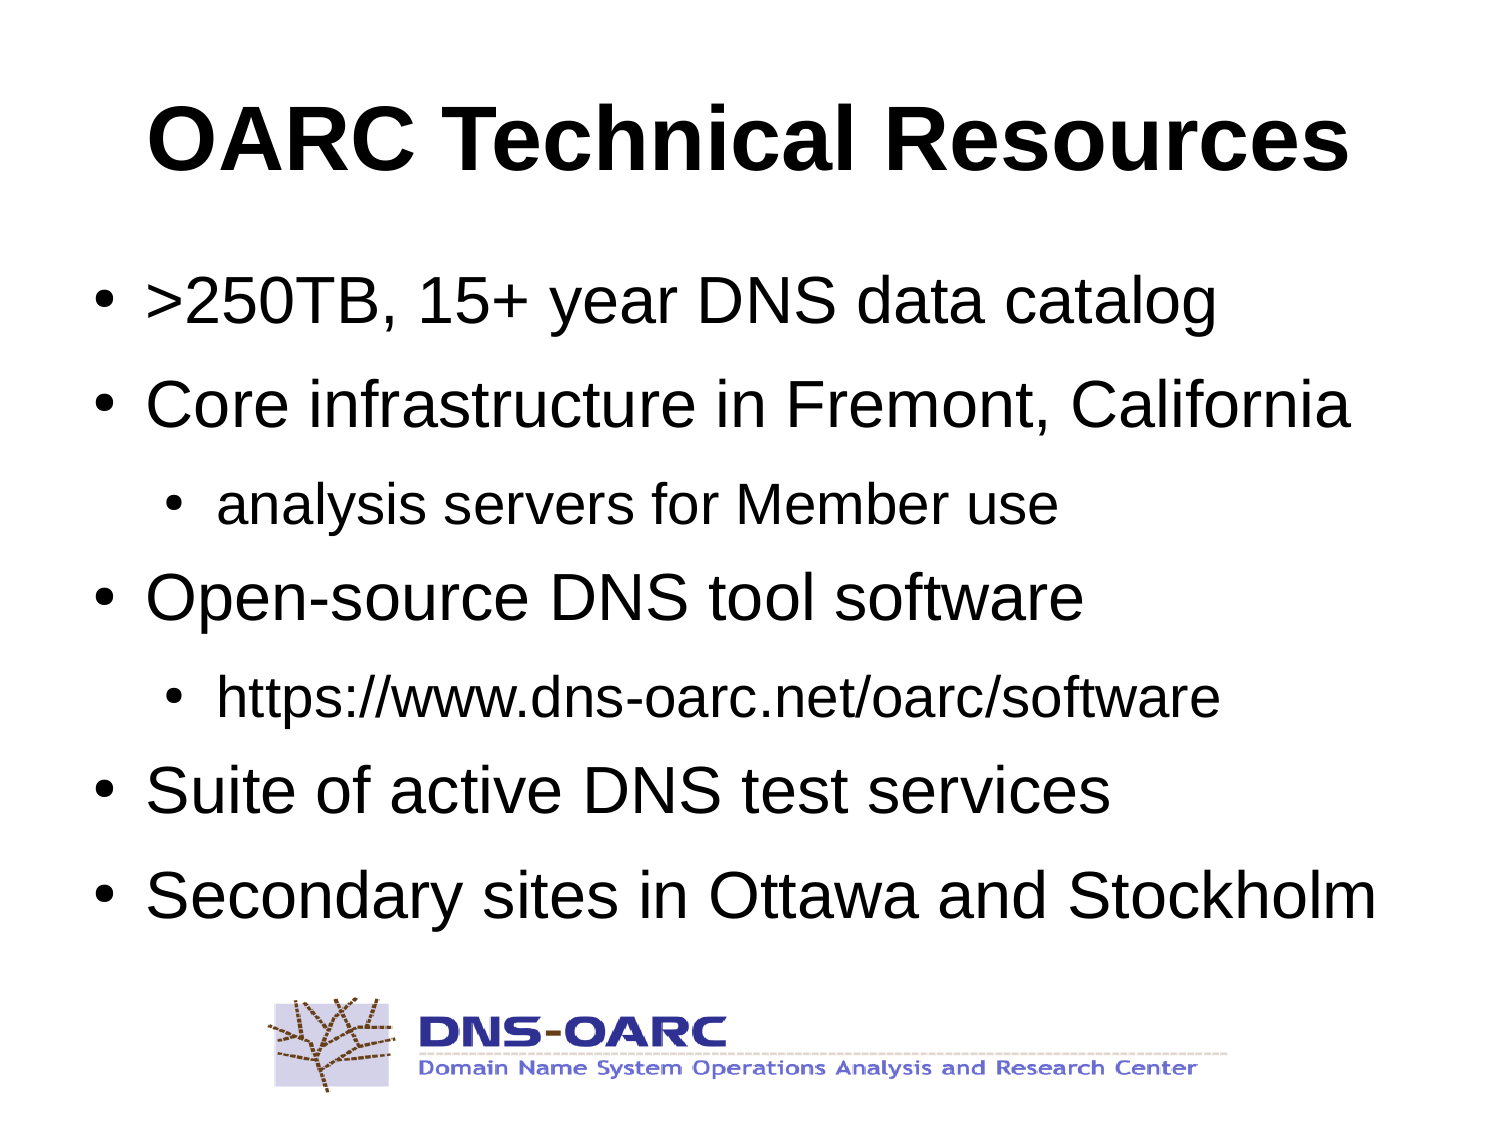

# OARC Technical Resources
>250TB, 15+ year DNS data catalog
Core infrastructure in Fremont, California
analysis servers for Member use
Open-source DNS tool software
https://www.dns-oarc.net/oarc/software
Suite of active DNS test services
Secondary sites in Ottawa and Stockholm